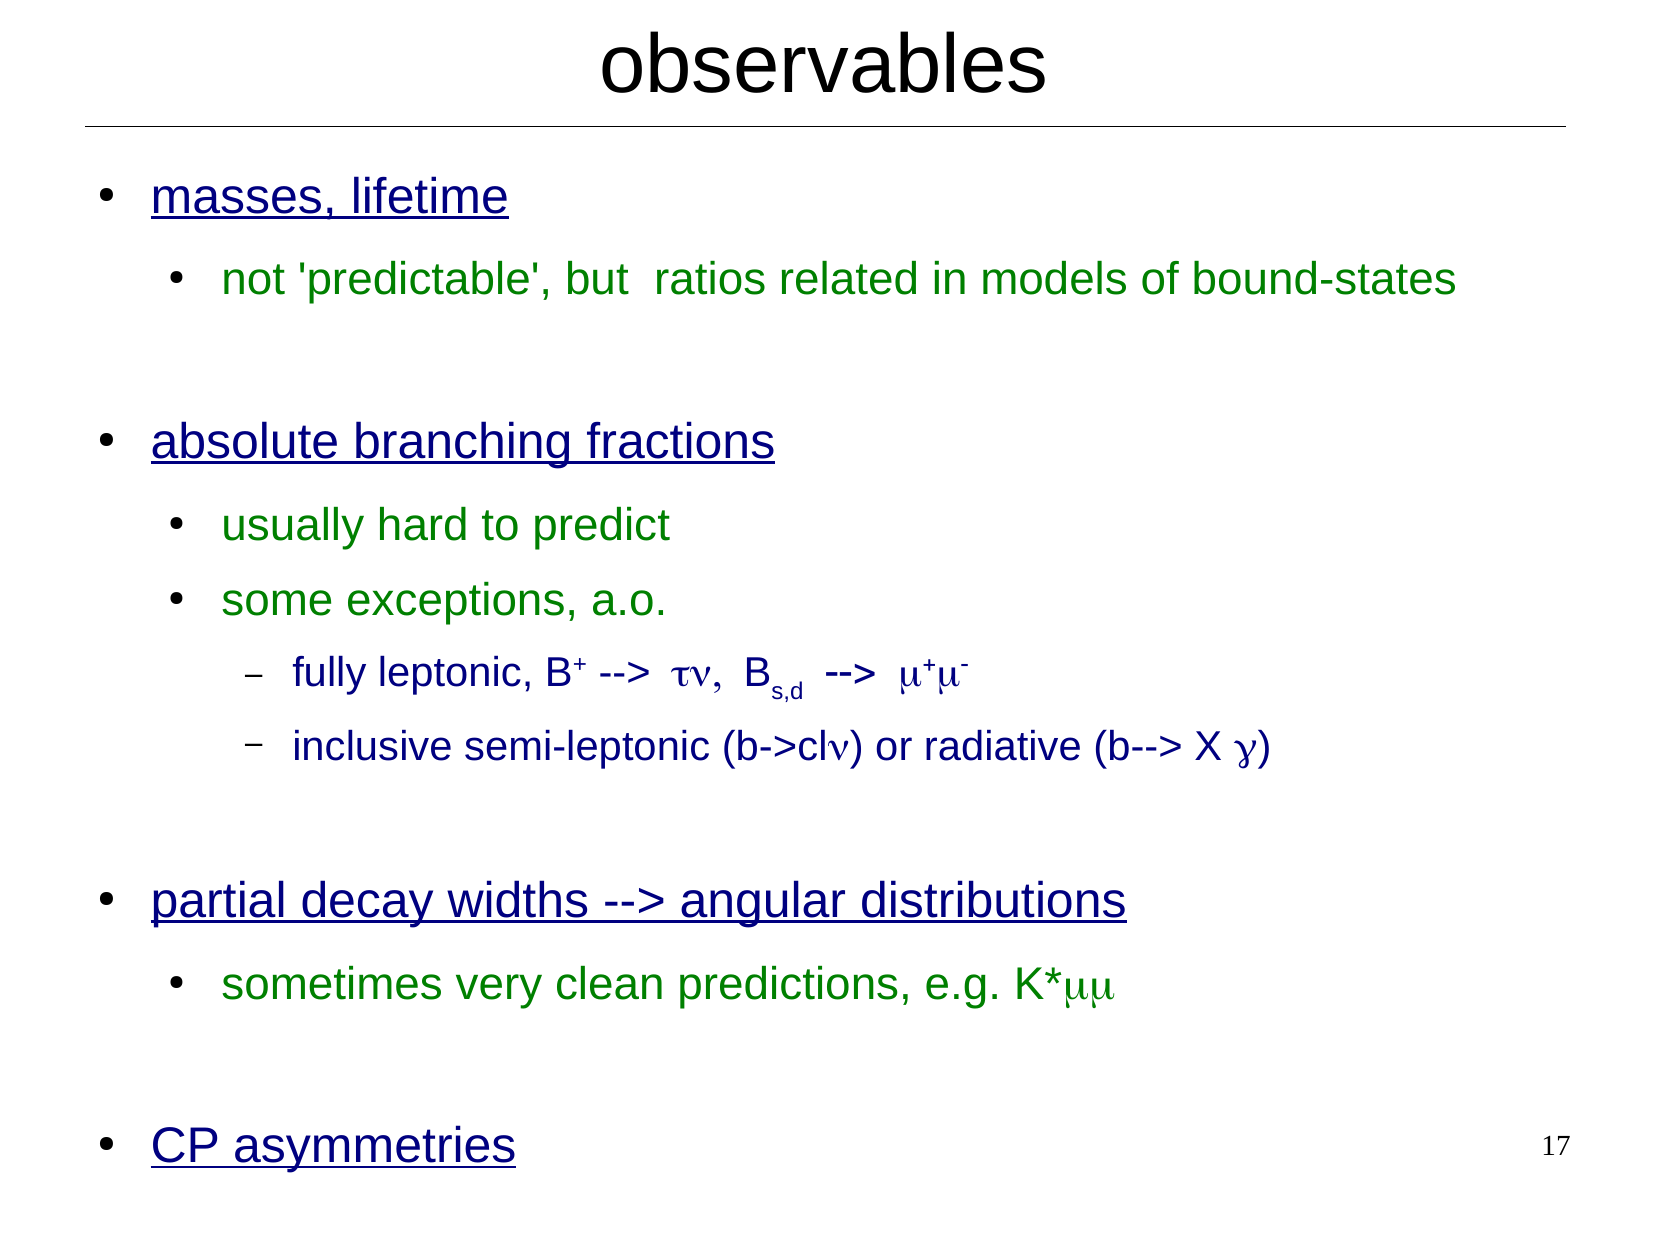

# observables
masses, lifetime
not 'predictable', but ratios related in models of bound-states
absolute branching fractions
usually hard to predict
some exceptions, a.o.
fully leptonic, B+ --> tn, Bs,d --> m+m-
inclusive semi-leptonic (b->cln) or radiative (b--> X g)
partial decay widths --> angular distributions
sometimes very clean predictions, e.g. K*mm
CP asymmetries
17